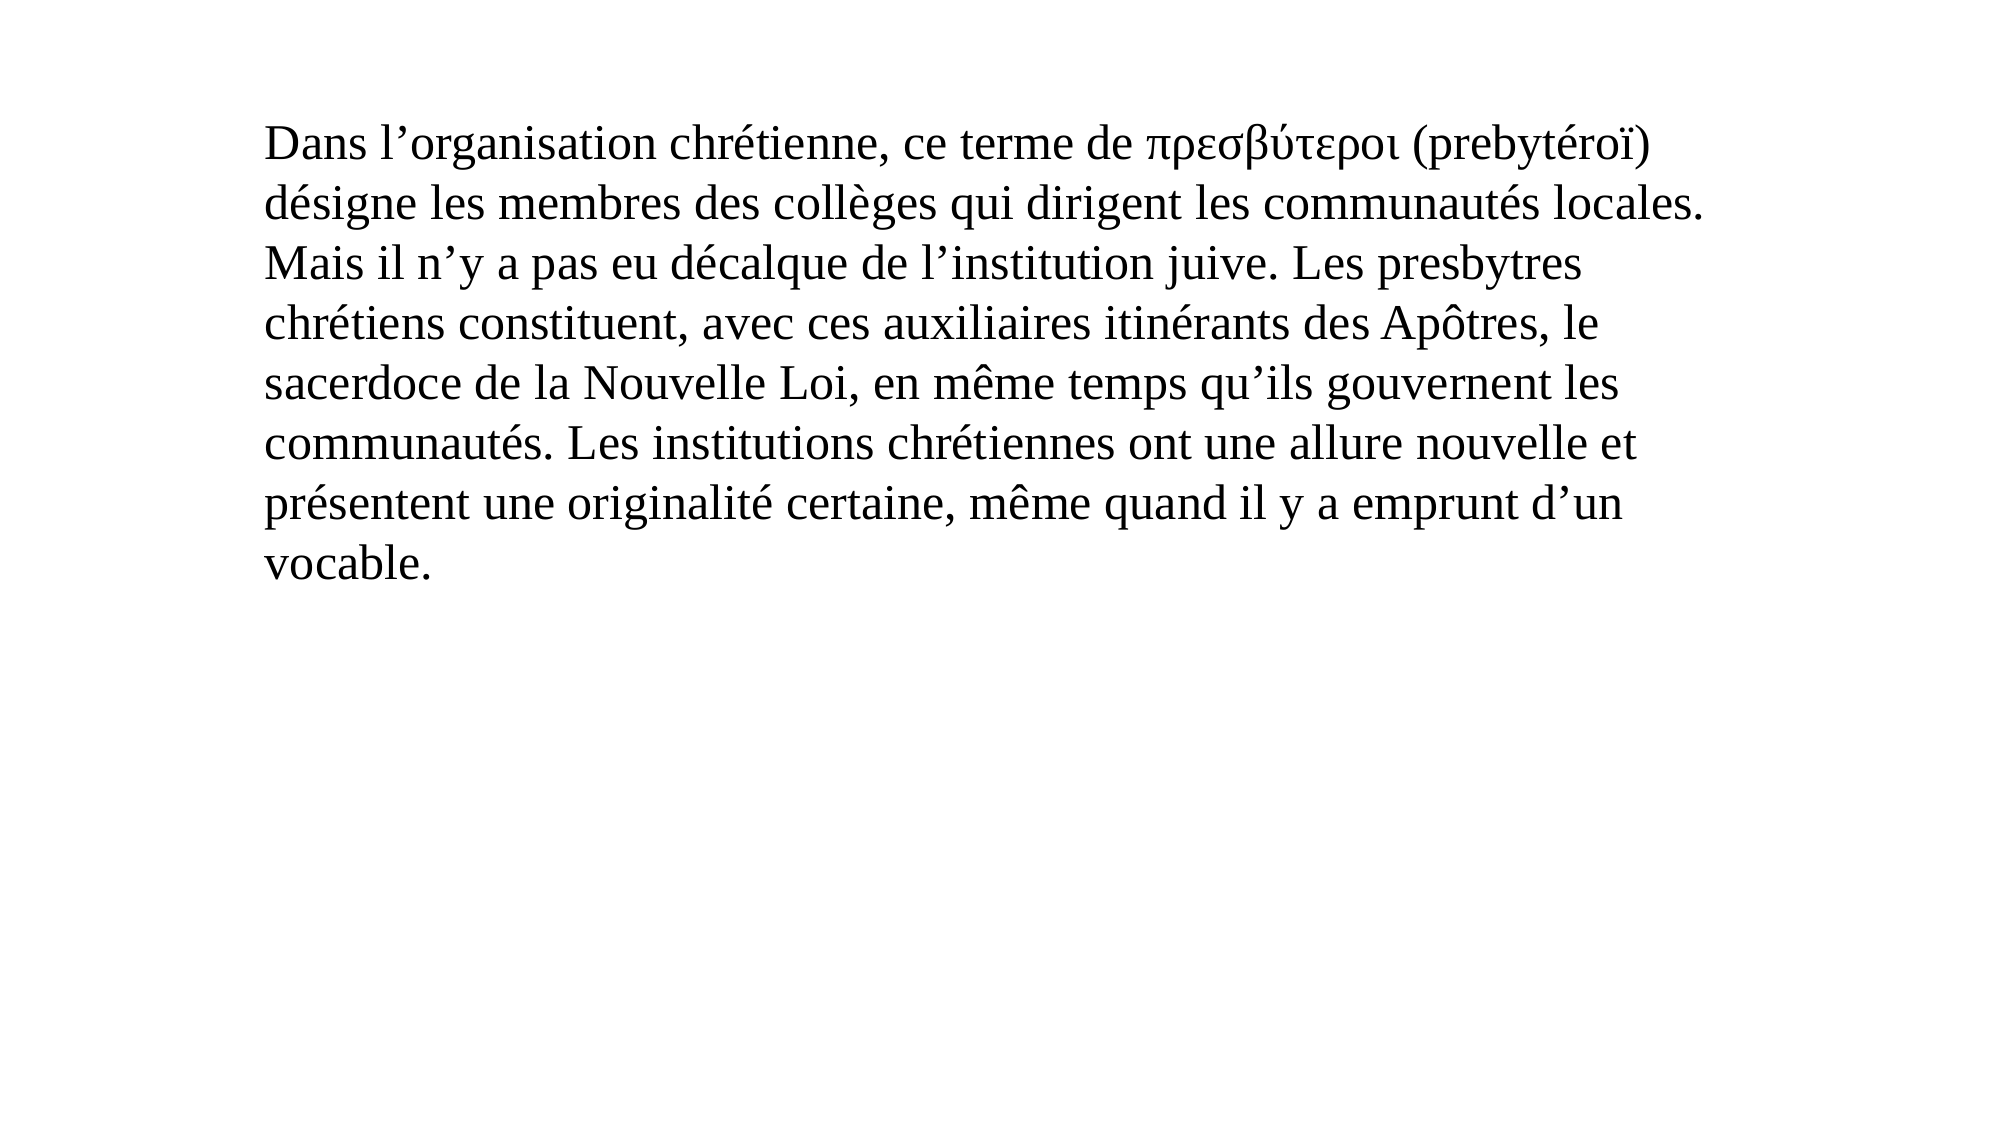

Dans l’organisation chrétienne, ce terme de πρεσβύτεροι (prebytéroï) désigne les membres des collèges qui dirigent les communautés locales. Mais il n’y a pas eu décalque de l’institution juive. Les presbytres chrétiens constituent, avec ces auxiliaires itinérants des Apôtres, le sacerdoce de la Nouvelle Loi, en même temps qu’ils gouvernent les communautés. Les institutions chrétiennes ont une allure nouvelle et présentent une originalité certaine, même quand il y a emprunt d’un vocable.